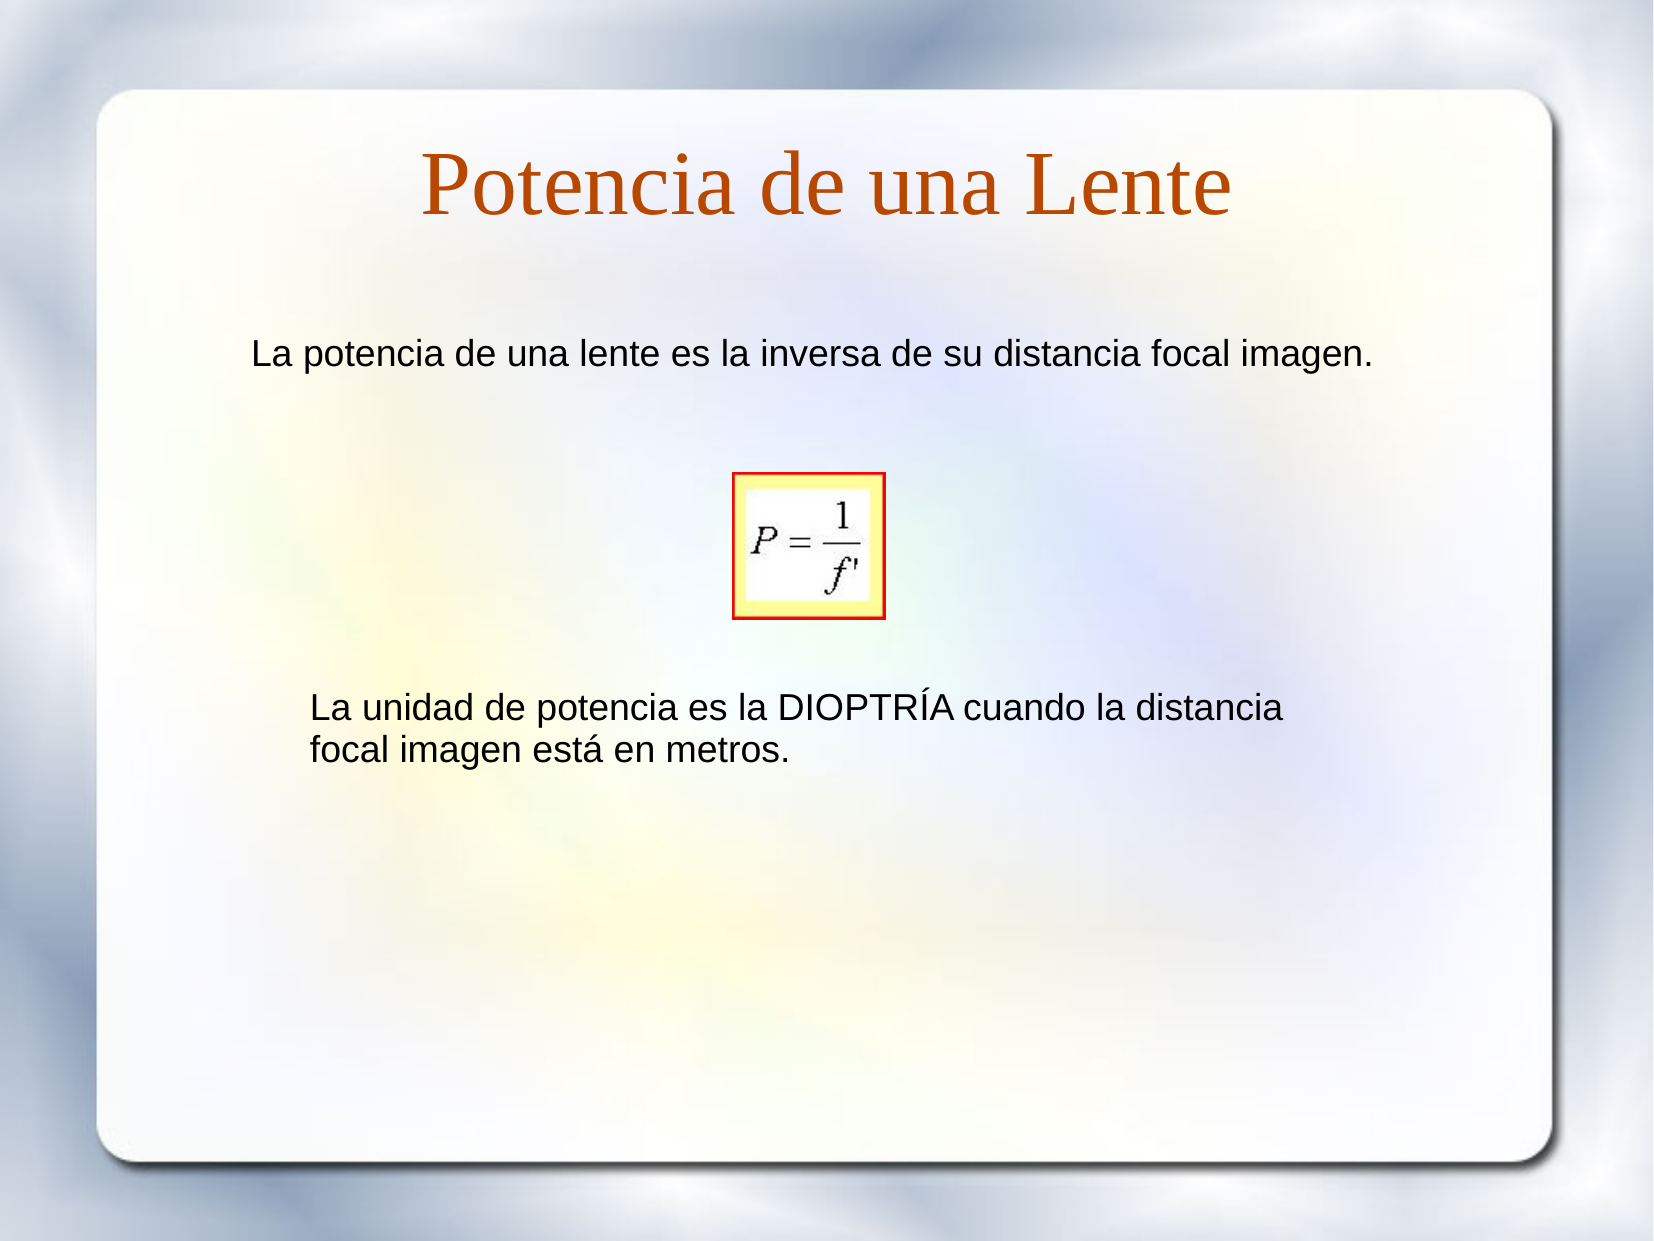

# Potencia de una Lente
La potencia de una lente es la inversa de su distancia focal imagen.
La unidad de potencia es la DIOPTRÍA cuando la distancia focal imagen está en metros.